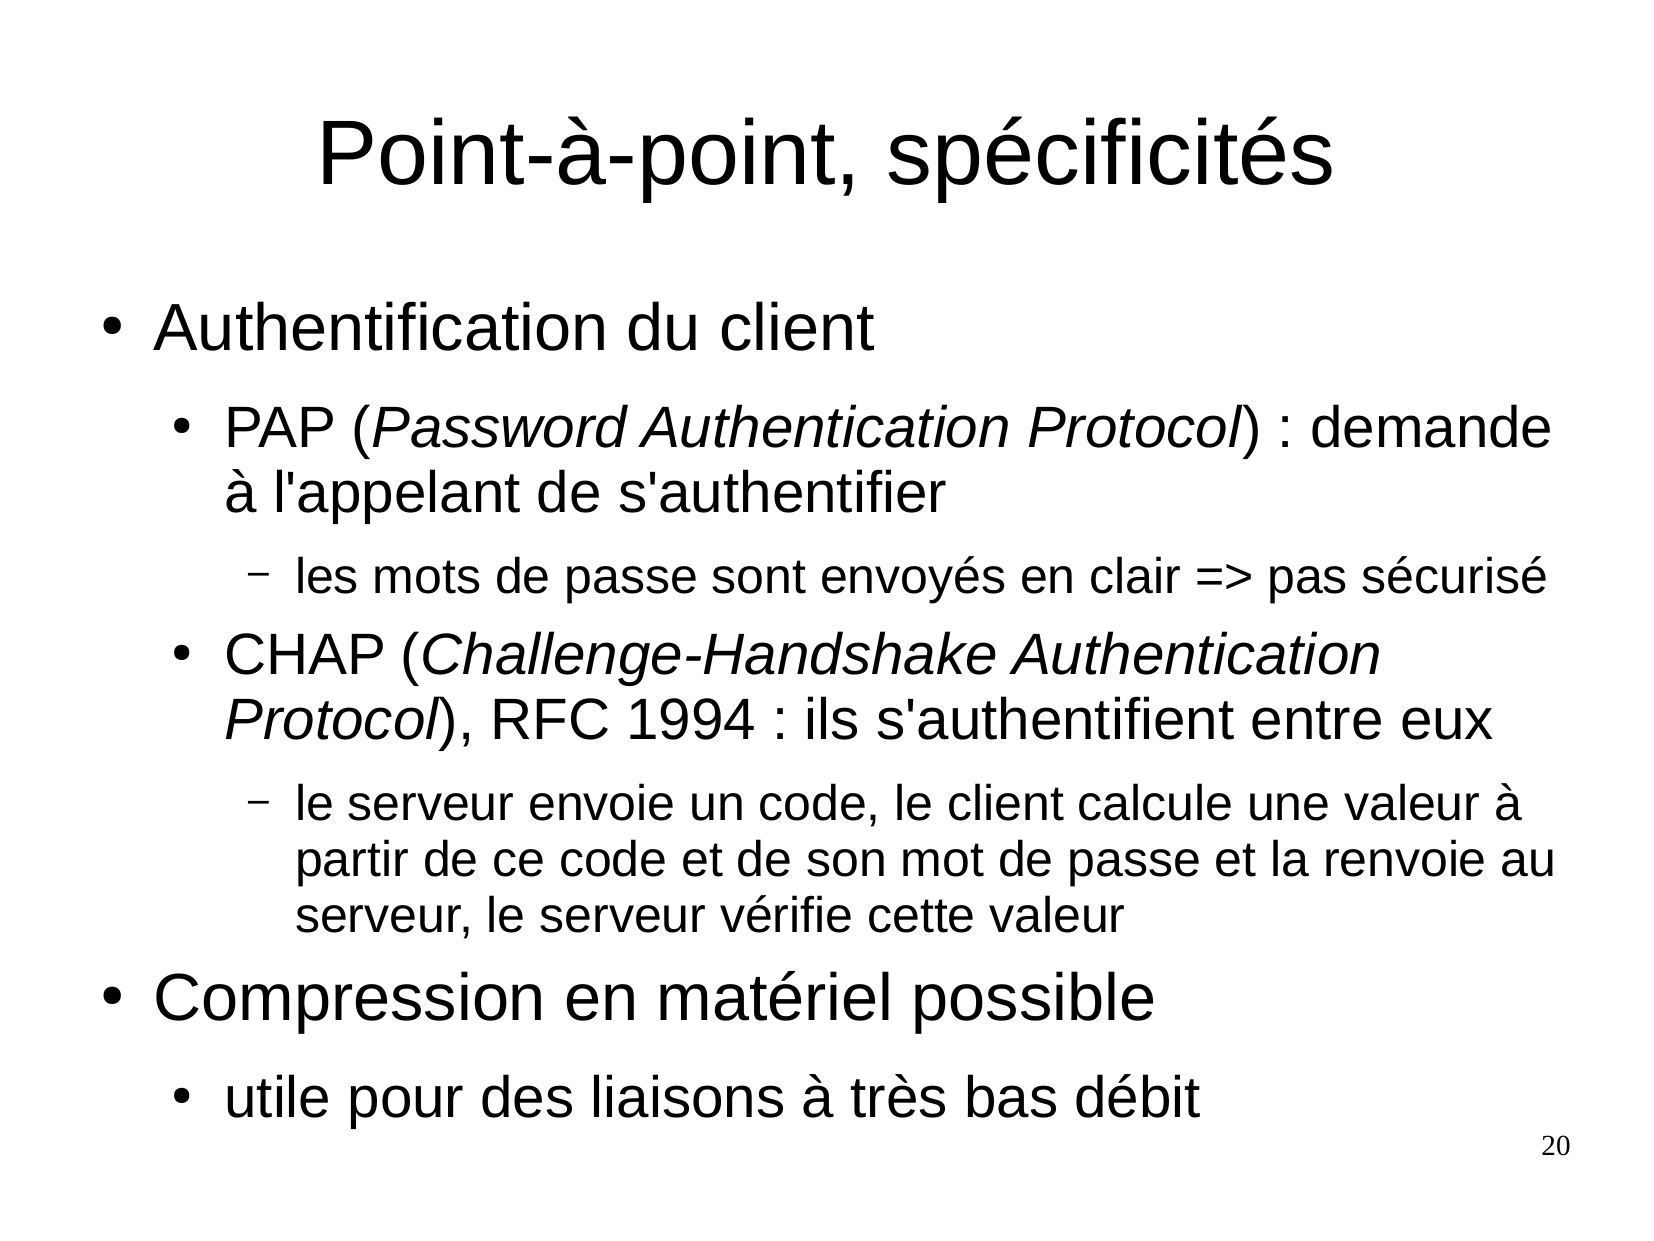

# Point-à-point, spécificités
Authentification du client
PAP (Password Authentication Protocol) : demande à l'appelant de s'authentifier
les mots de passe sont envoyés en clair => pas sécurisé
CHAP (Challenge-Handshake Authentication Protocol), RFC 1994 : ils s'authentifient entre eux
le serveur envoie un code, le client calcule une valeur à partir de ce code et de son mot de passe et la renvoie au serveur, le serveur vérifie cette valeur
Compression en matériel possible
utile pour des liaisons à très bas débit
20